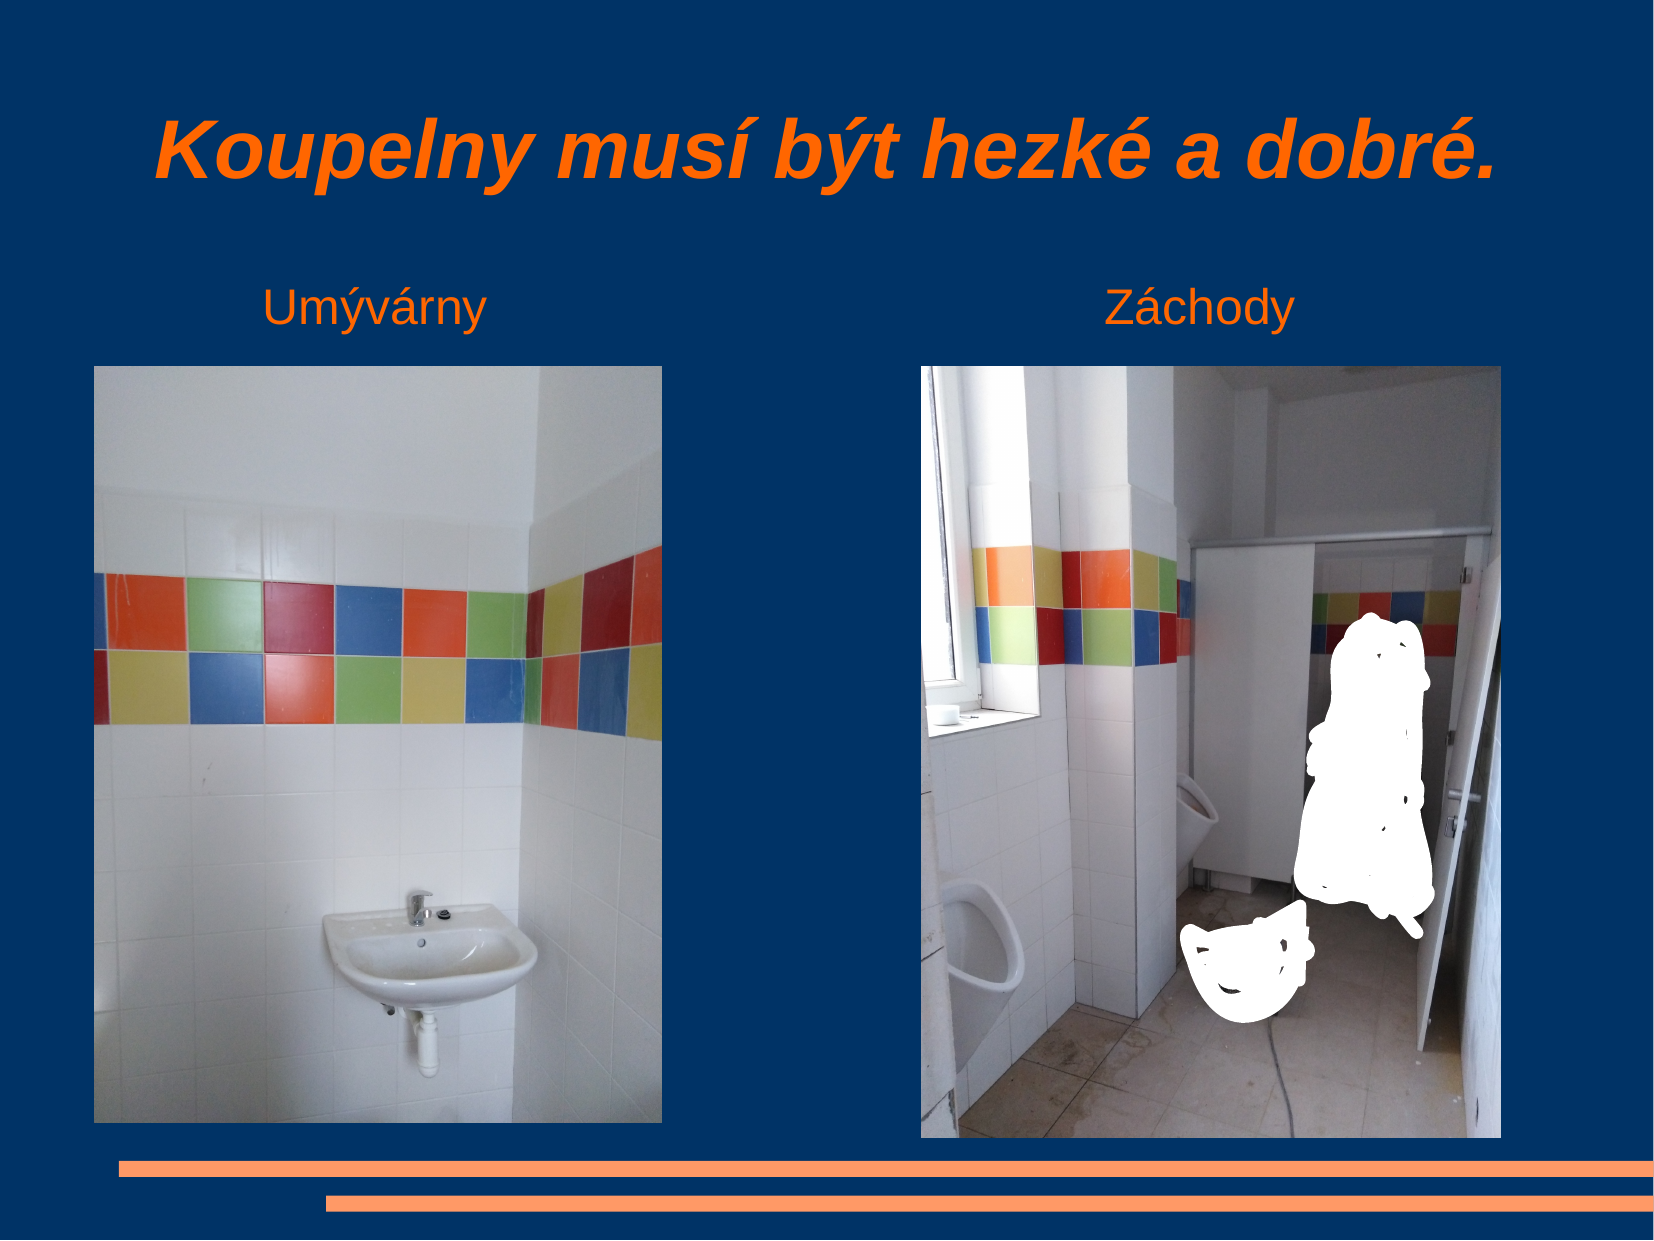

# Koupelny musí být hezké a dobré.
Umývárny
Záchody